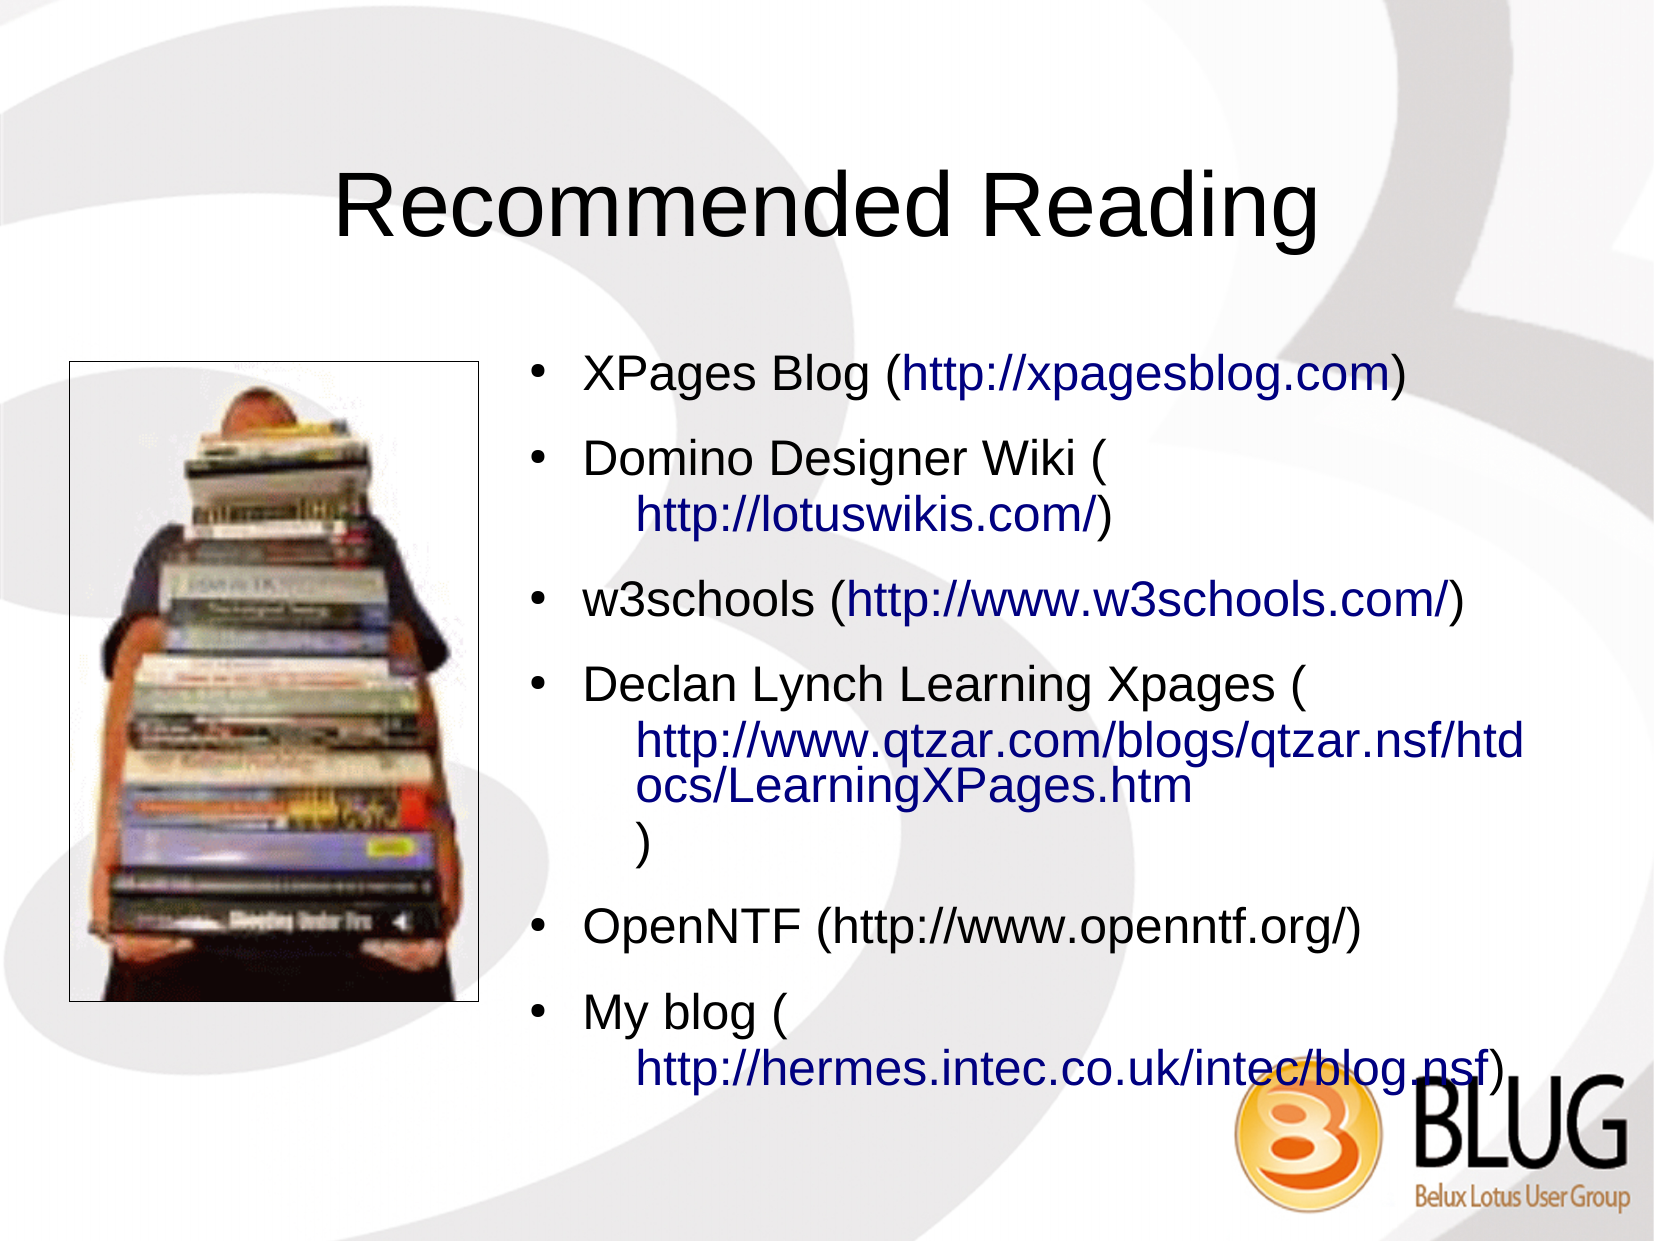

# Recommended Reading
XPages Blog (http://xpagesblog.com)
Domino Designer Wiki (http://lotuswikis.com/)
w3schools (http://www.w3schools.com/)
Declan Lynch Learning Xpages (http://www.qtzar.com/blogs/qtzar.nsf/htdocs/LearningXPages.htm)
OpenNTF (http://www.openntf.org/)
My blog (http://hermes.intec.co.uk/intec/blog.nsf)